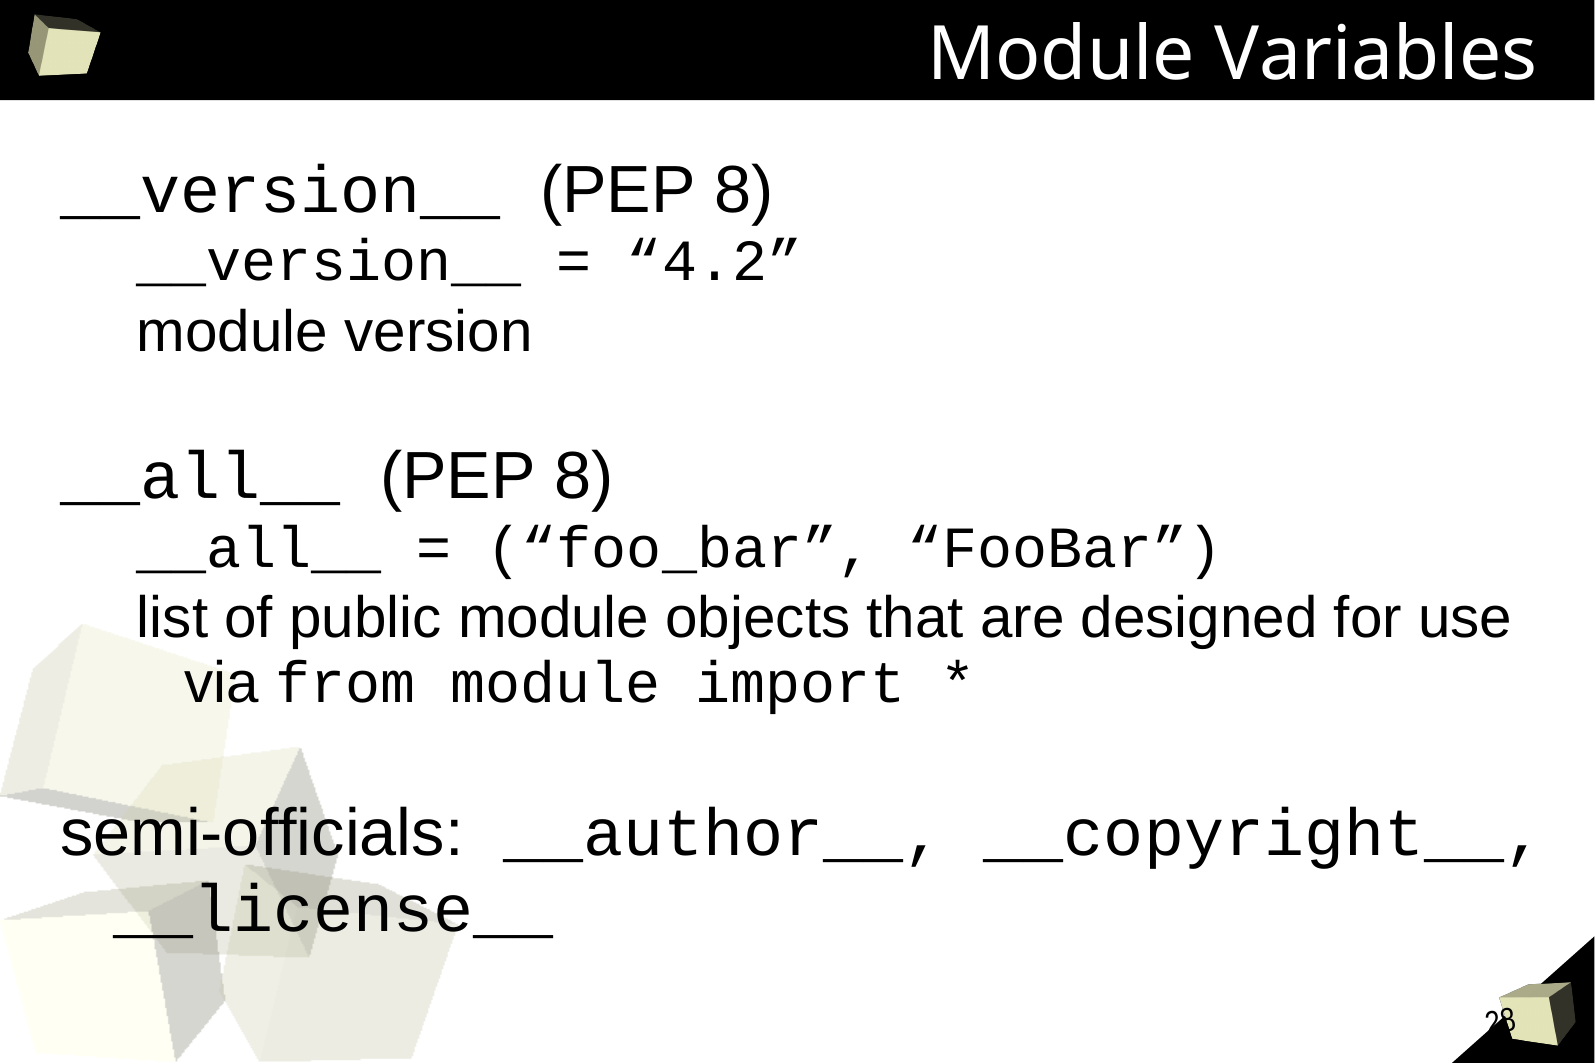

# Module Variables
__version__ (PEP 8)
__version__ = “4.2”
module version
__all__ (PEP 8)
__all__ = (“foo_bar”, “FooBar”)
list of public module objects that are designed for use via from module import *
semi-officials: __author__, __copyright__, __license__